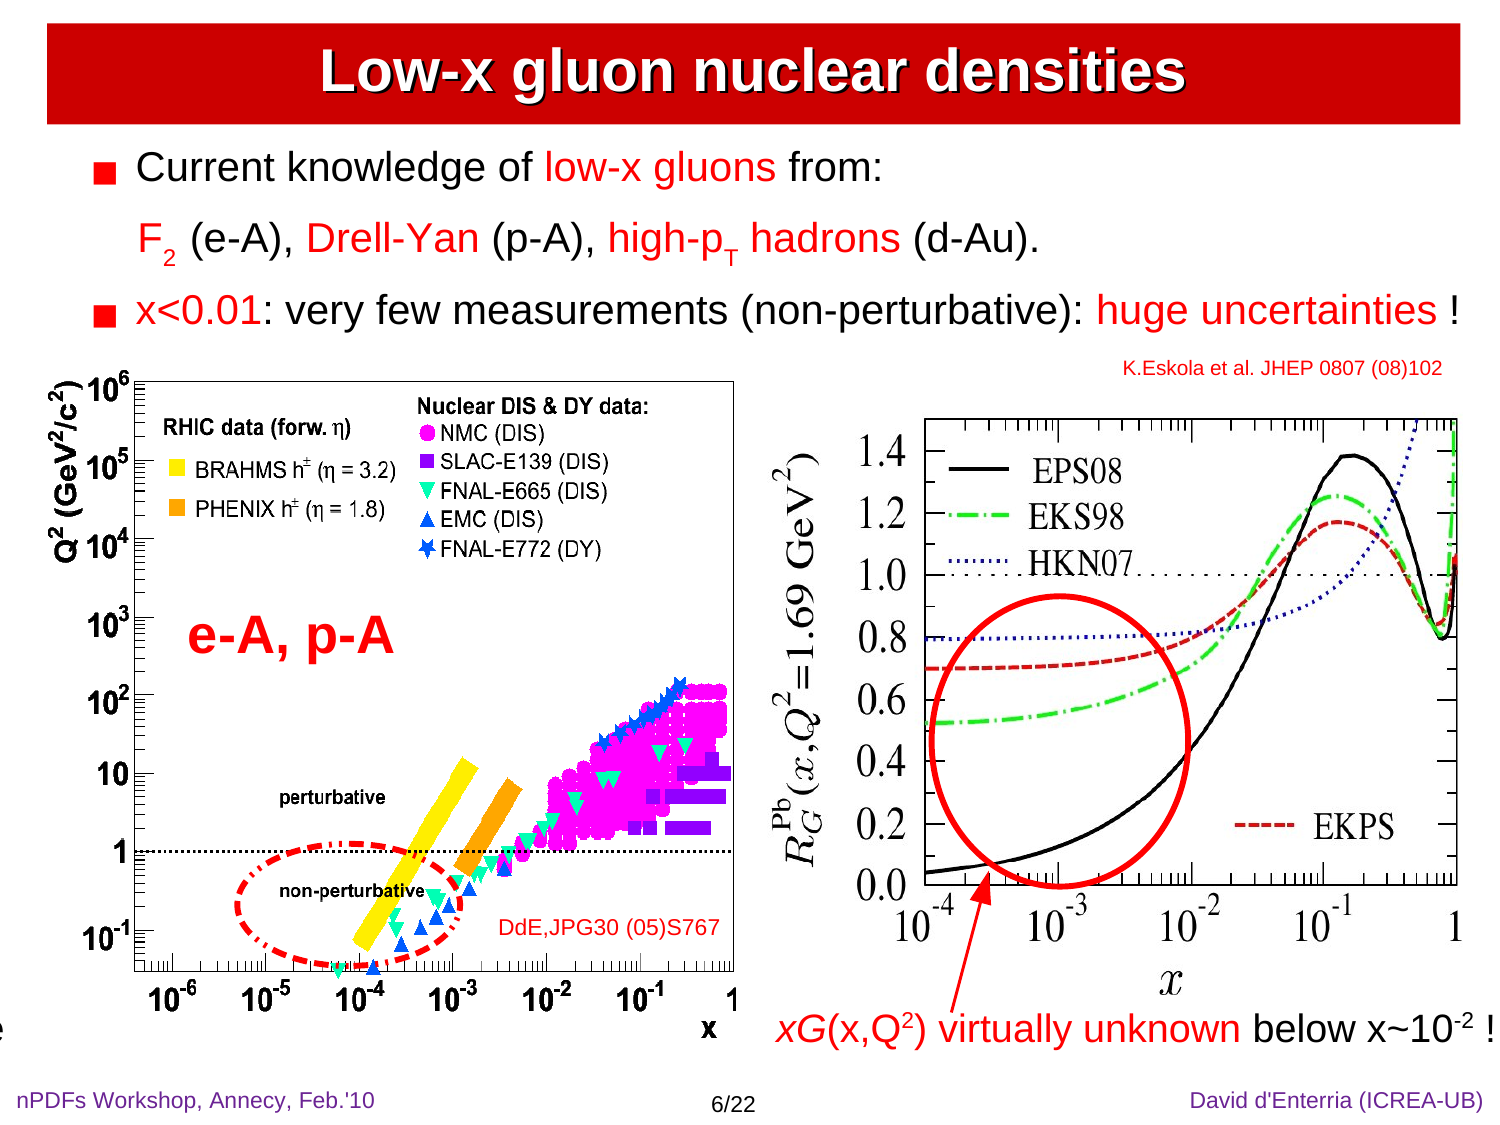

# Low-x gluon nuclear densities
■ Current knowledge of low-x gluons from:
 F2 (e-A), Drell-Yan (p-A), high-pT hadrons (d-Au).
■ x<0.01: very few measurements (non-perturbative): huge uncertainties !
K.Eskola et al. JHEP 0807 (08)102
e-A, p-A
DdE,JPG30 (05)S767
See e.g. M.Arneodo
Phys. Rept. 240 (94) 301
xG(x,Q2) virtually unknown below x~10-2 !
■ non-perturbative range